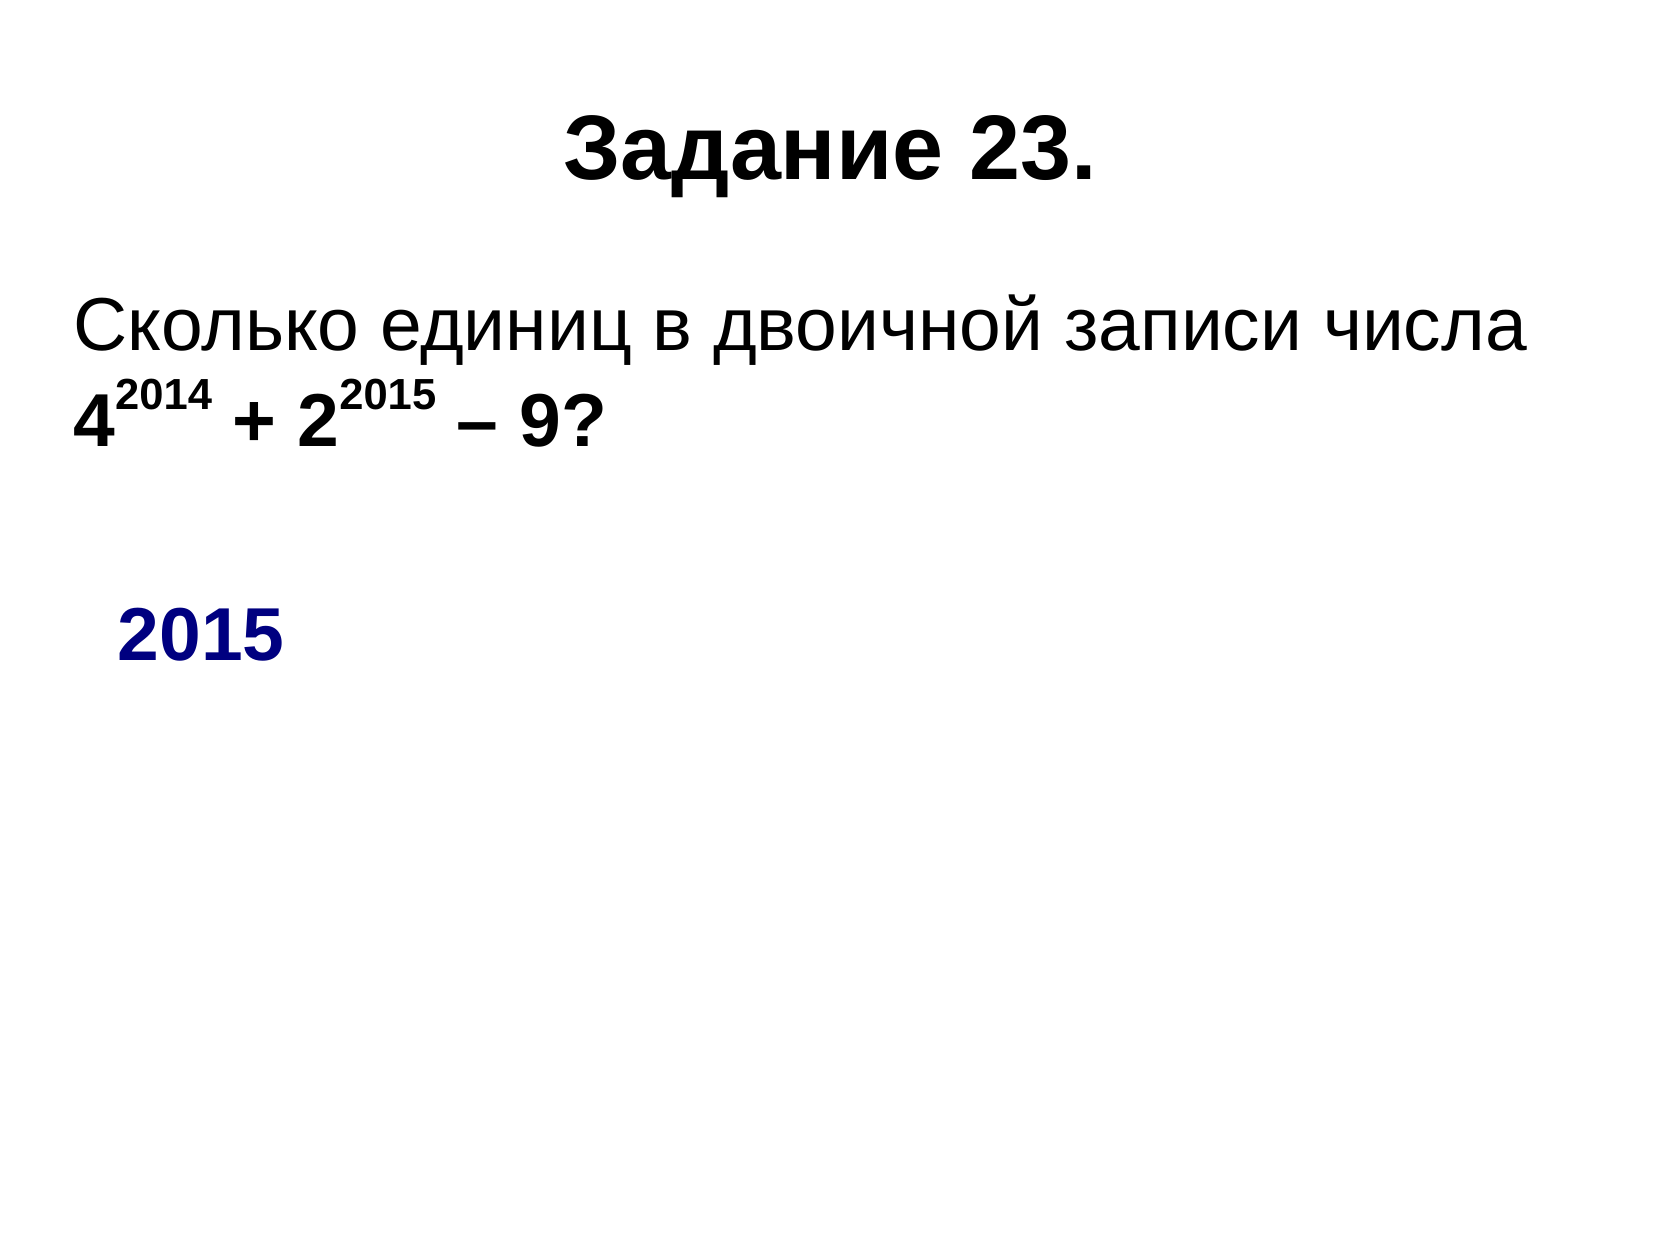

# Задание 23.
Сколько единиц в двоичной записи числа
42014 + 22015 – 9?
2015